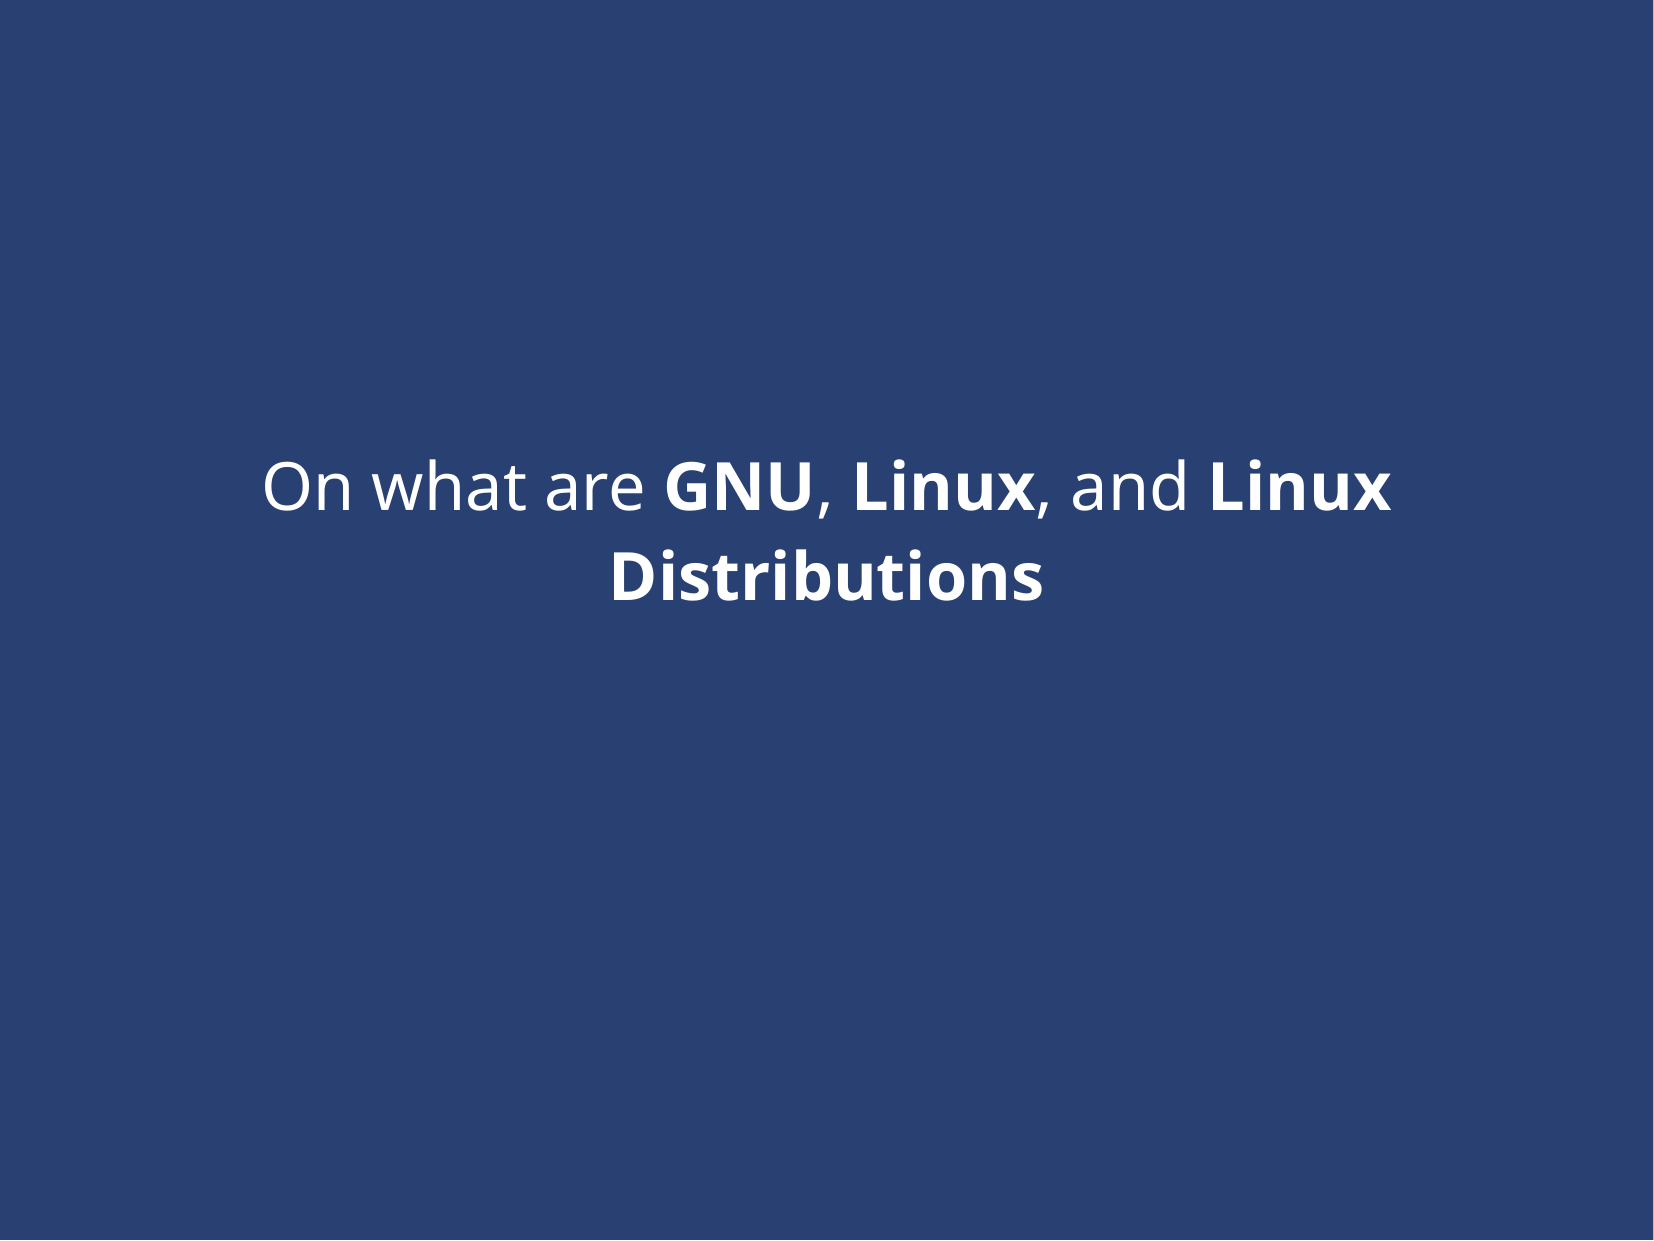

# On what are GNU, Linux, and Linux Distributions